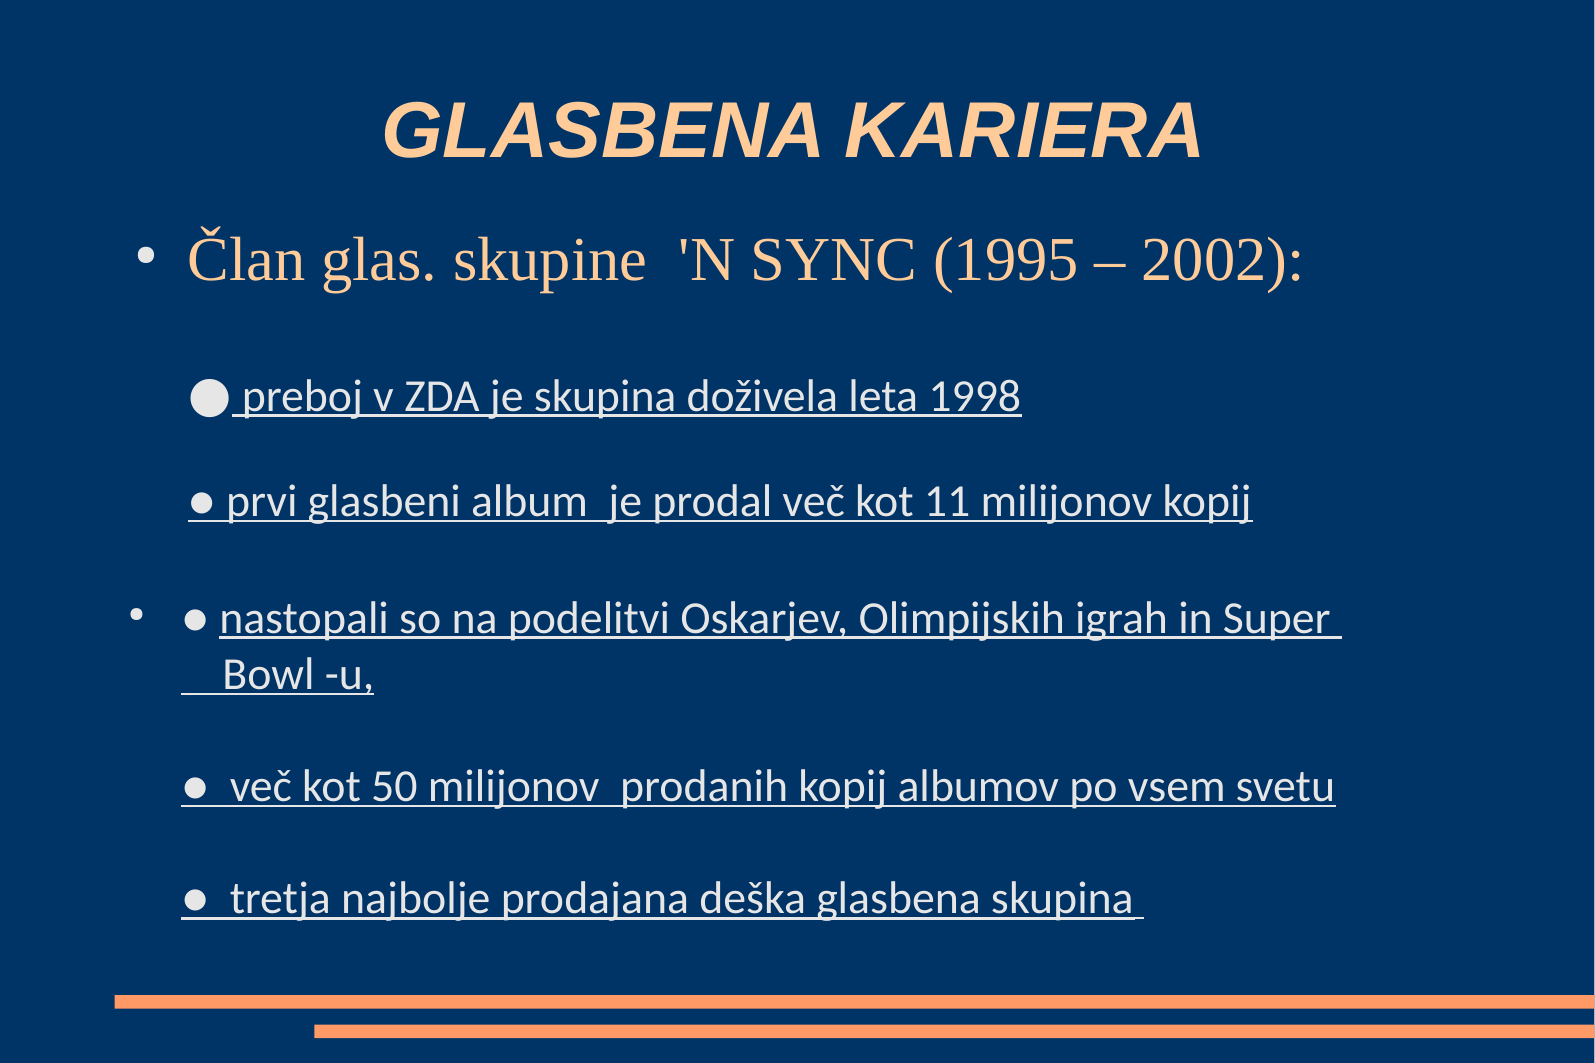

# GLASBENA KARIERA
Član glas. skupine 'N SYNC (1995 – 2002):
● preboj v ZDA je skupina doživela leta 1998
● prvi glasbeni album je prodal več kot 11 milijonov kopij
● nastopali so na podelitvi Oskarjev, Olimpijskih igrah in Super
 Bowl -u,
● več kot 50 milijonov prodanih kopij albumov po vsem svetu
● tretja najbolje prodajana deška glasbena skupina